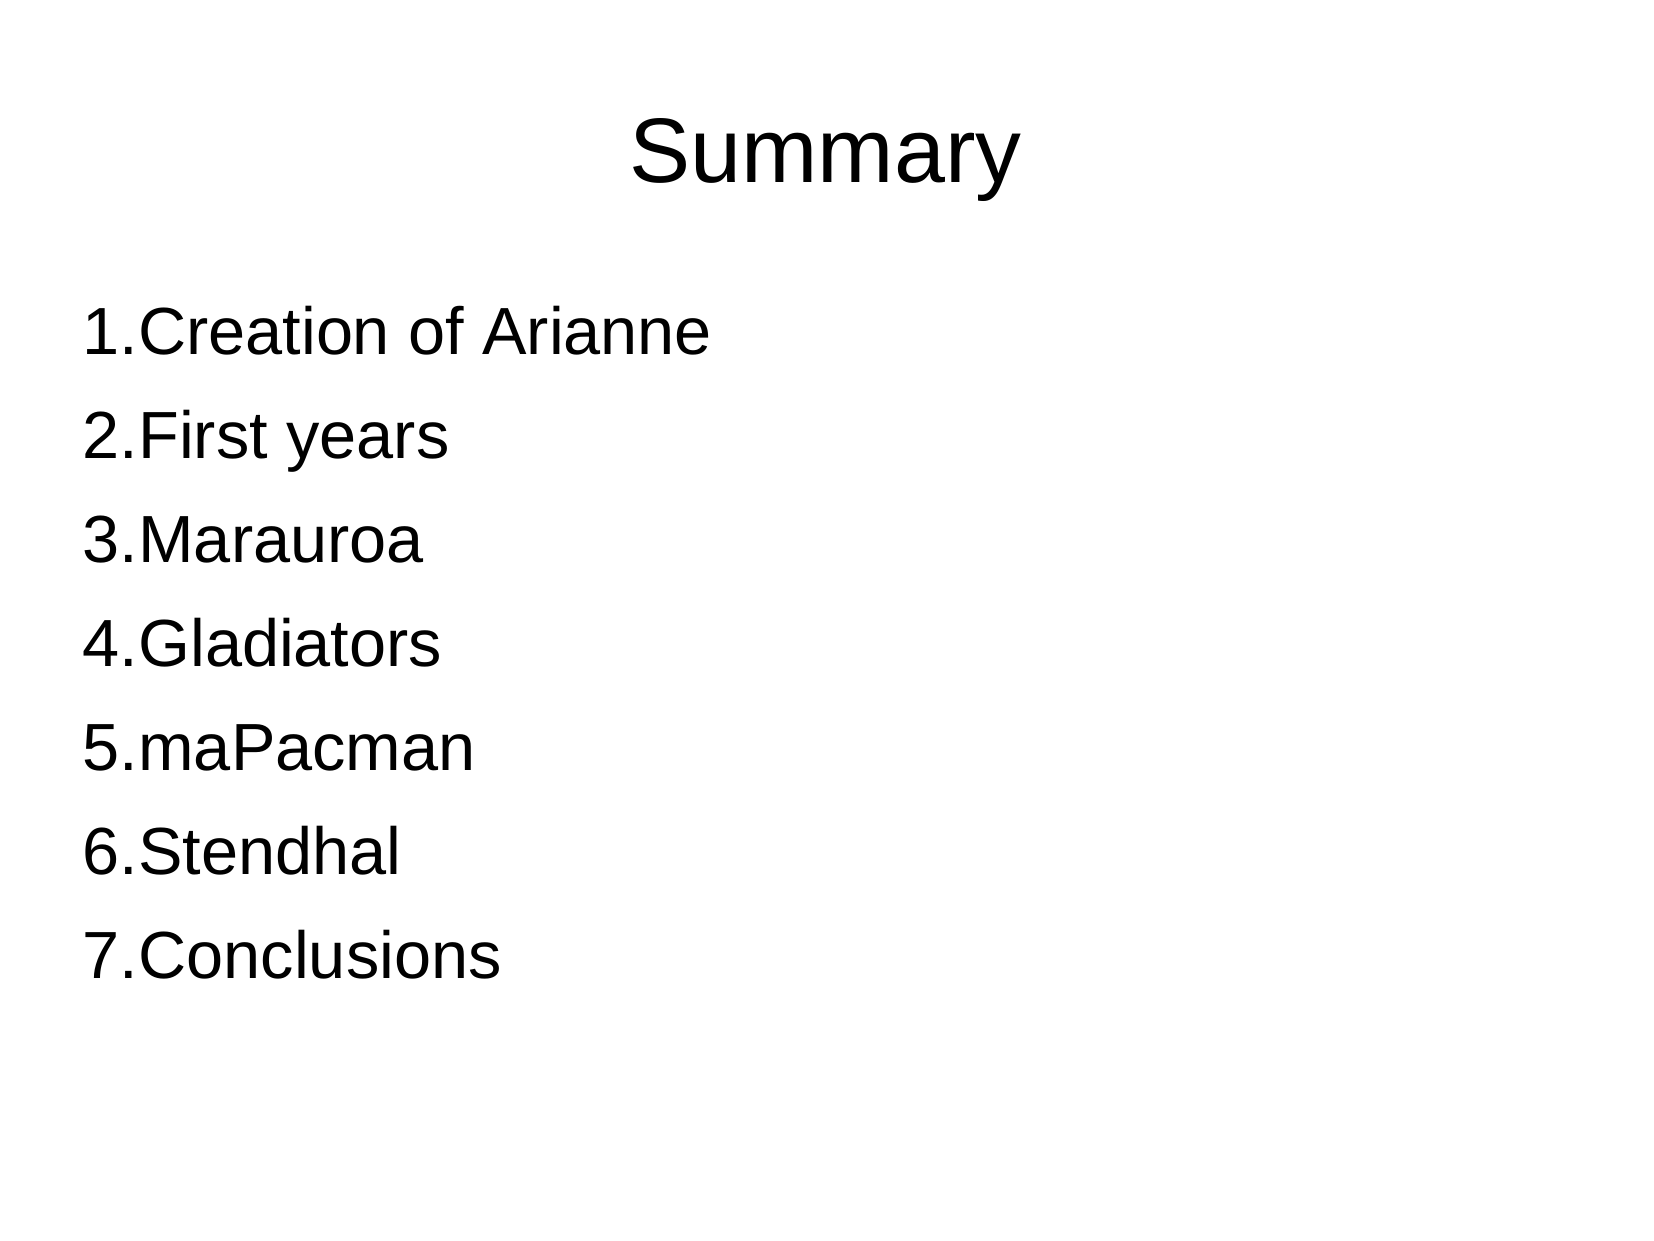

# Summary
Creation of Arianne
First years
Marauroa
Gladiators
maPacman
Stendhal
Conclusions